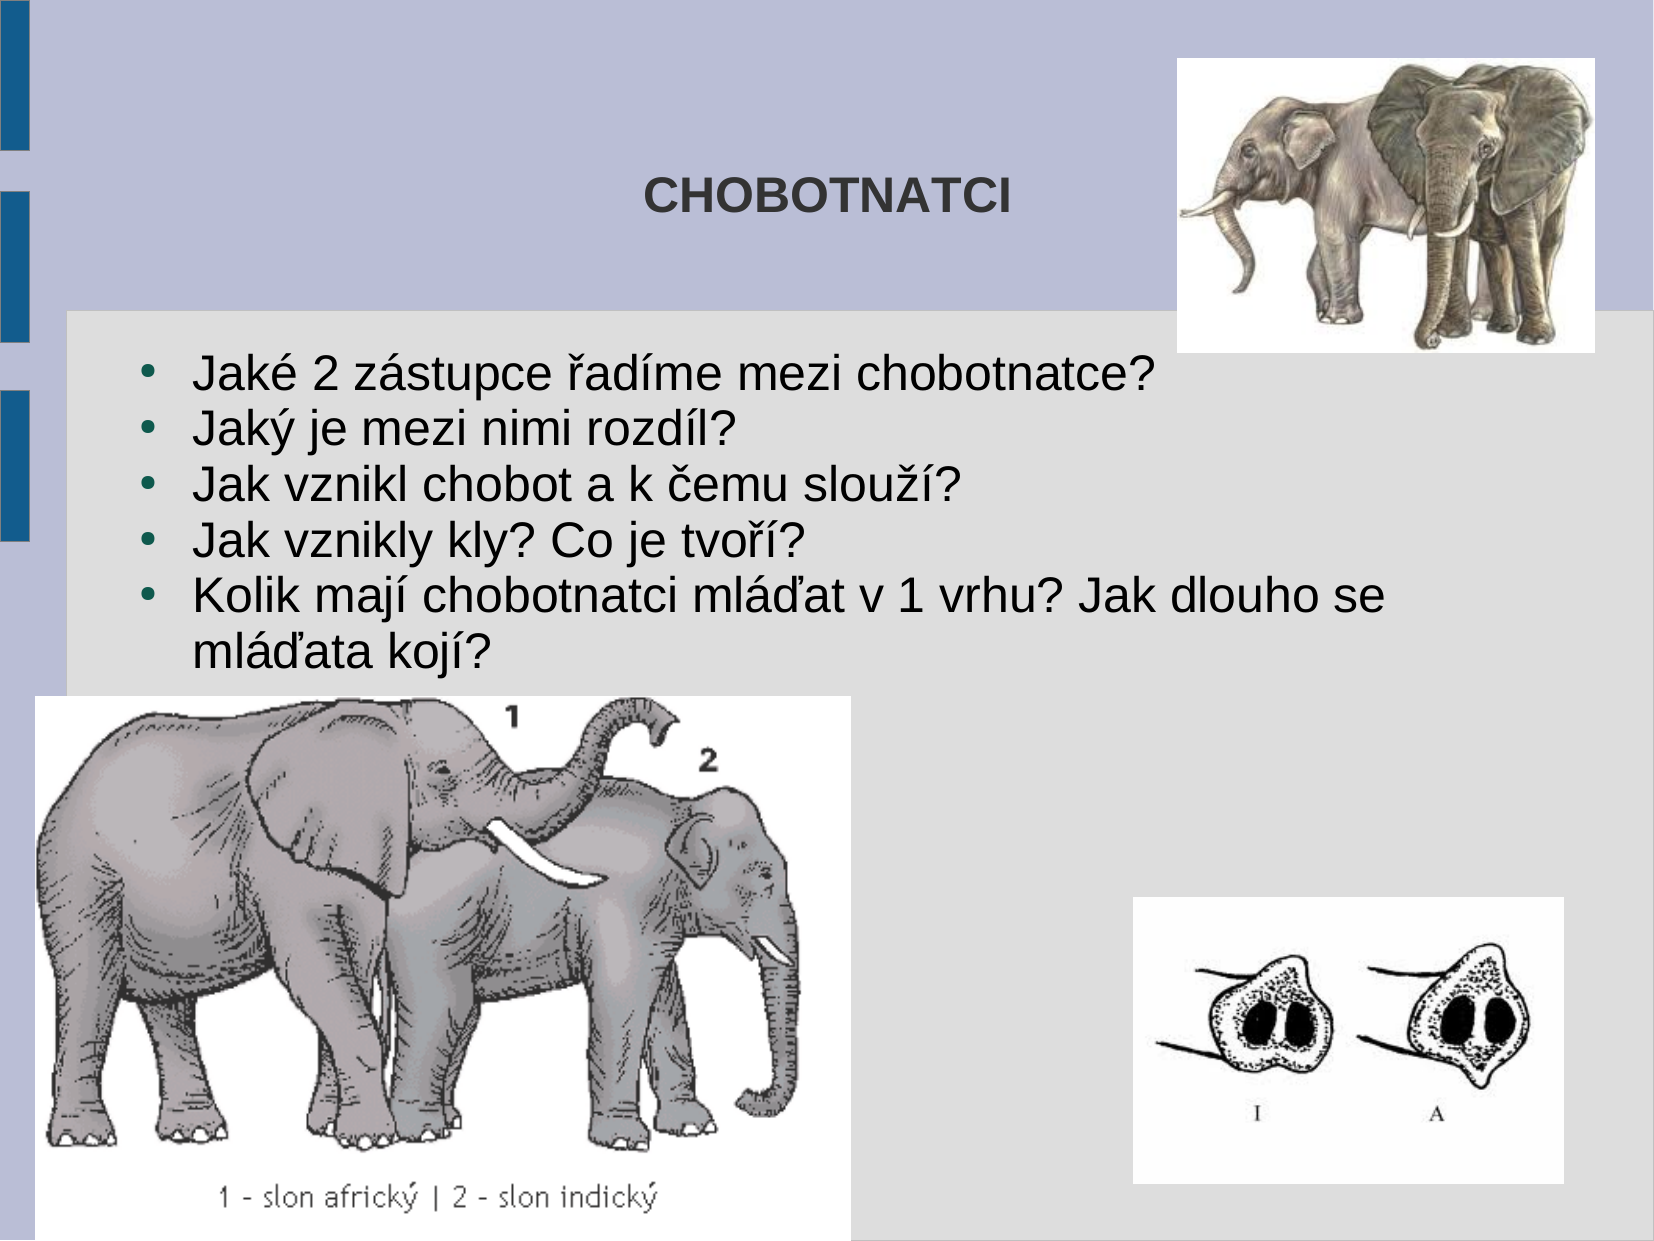

# CHOBOTNATCI
Jaké 2 zástupce řadíme mezi chobotnatce?
Jaký je mezi nimi rozdíl?
Jak vznikl chobot a k čemu slouží?
Jak vznikly kly? Co je tvoří?
Kolik mají chobotnatci mláďat v 1 vrhu? Jak dlouho se mláďata kojí?